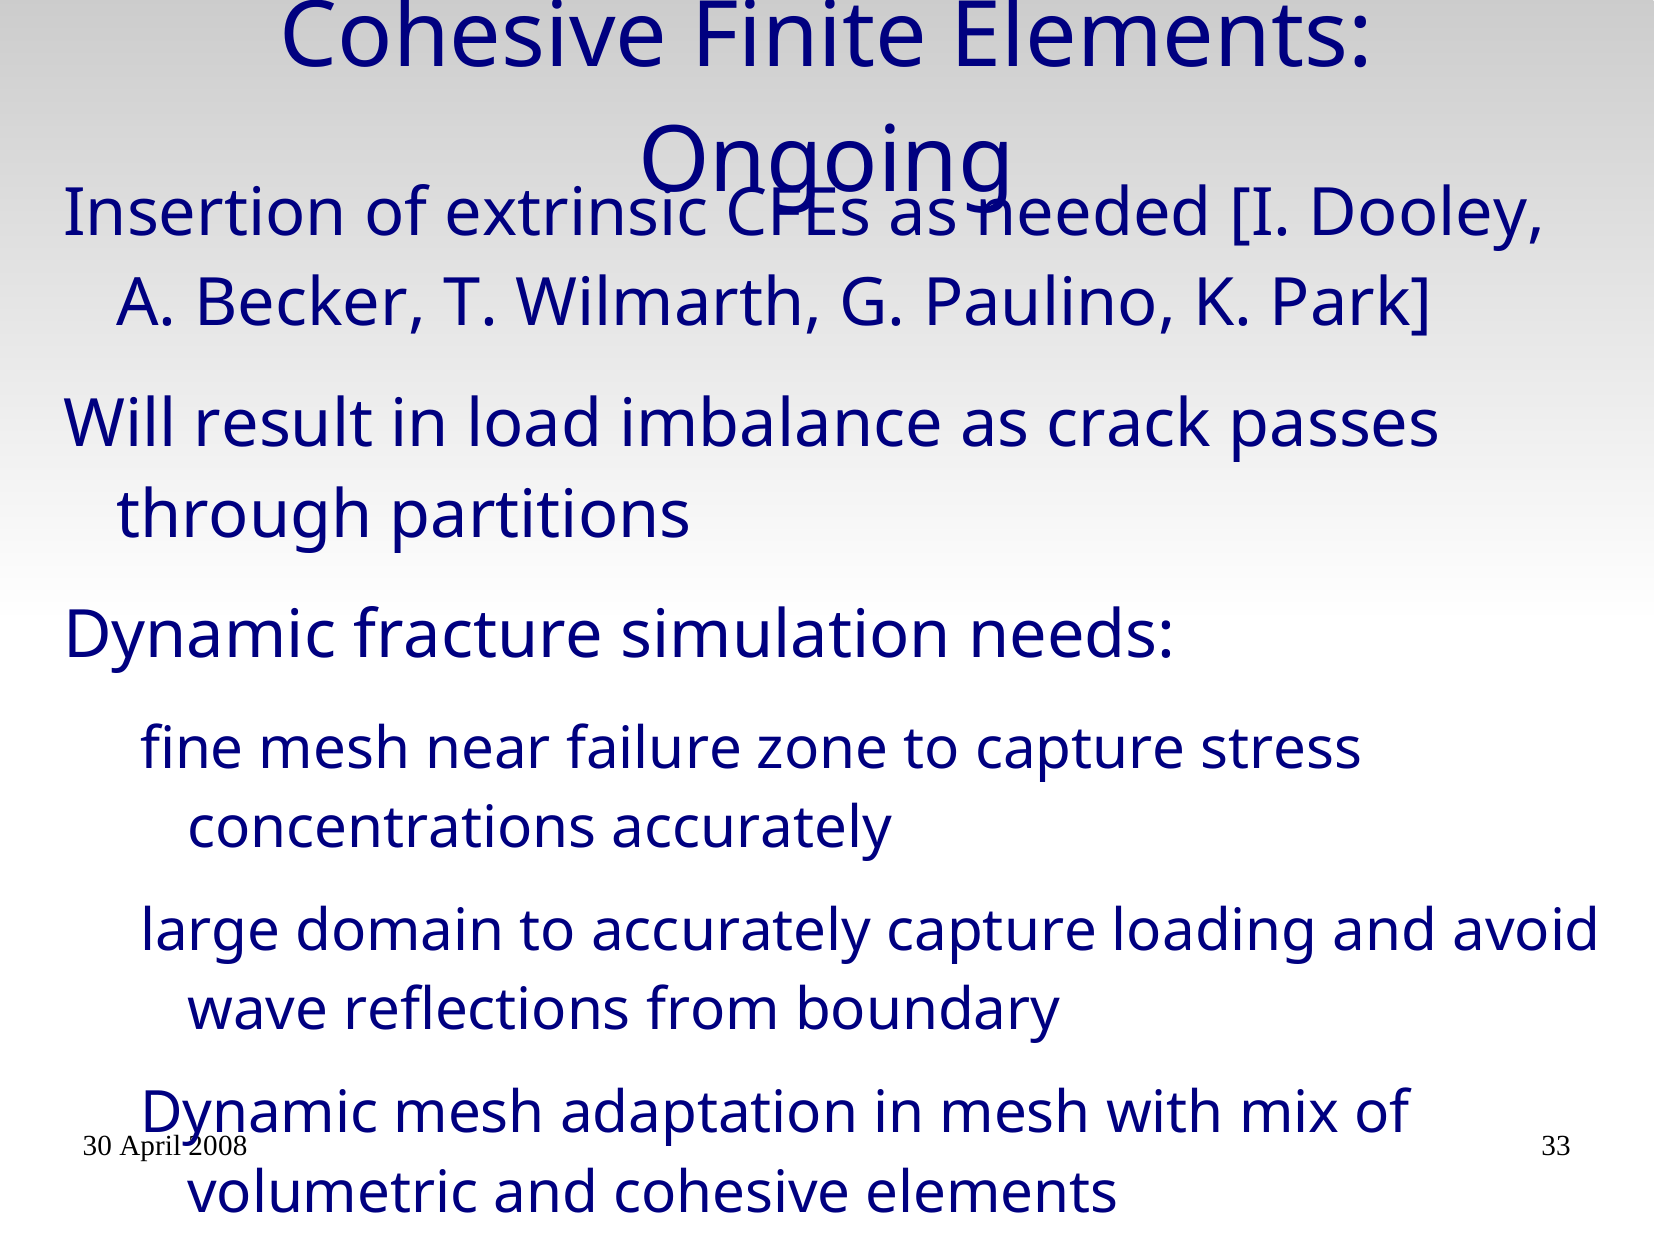

# Cohesive Finite Elements: Ongoing
Insertion of extrinsic CFEs as needed [I. Dooley, A. Becker, T. Wilmarth, G. Paulino, K. Park]
Will result in load imbalance as crack passes through partitions
Dynamic fracture simulation needs:
fine mesh near failure zone to capture stress concentrations accurately
large domain to accurately capture loading and avoid wave reflections from boundary
Dynamic mesh adaptation in mesh with mix of volumetric and cohesive elements
30 April 2008
33